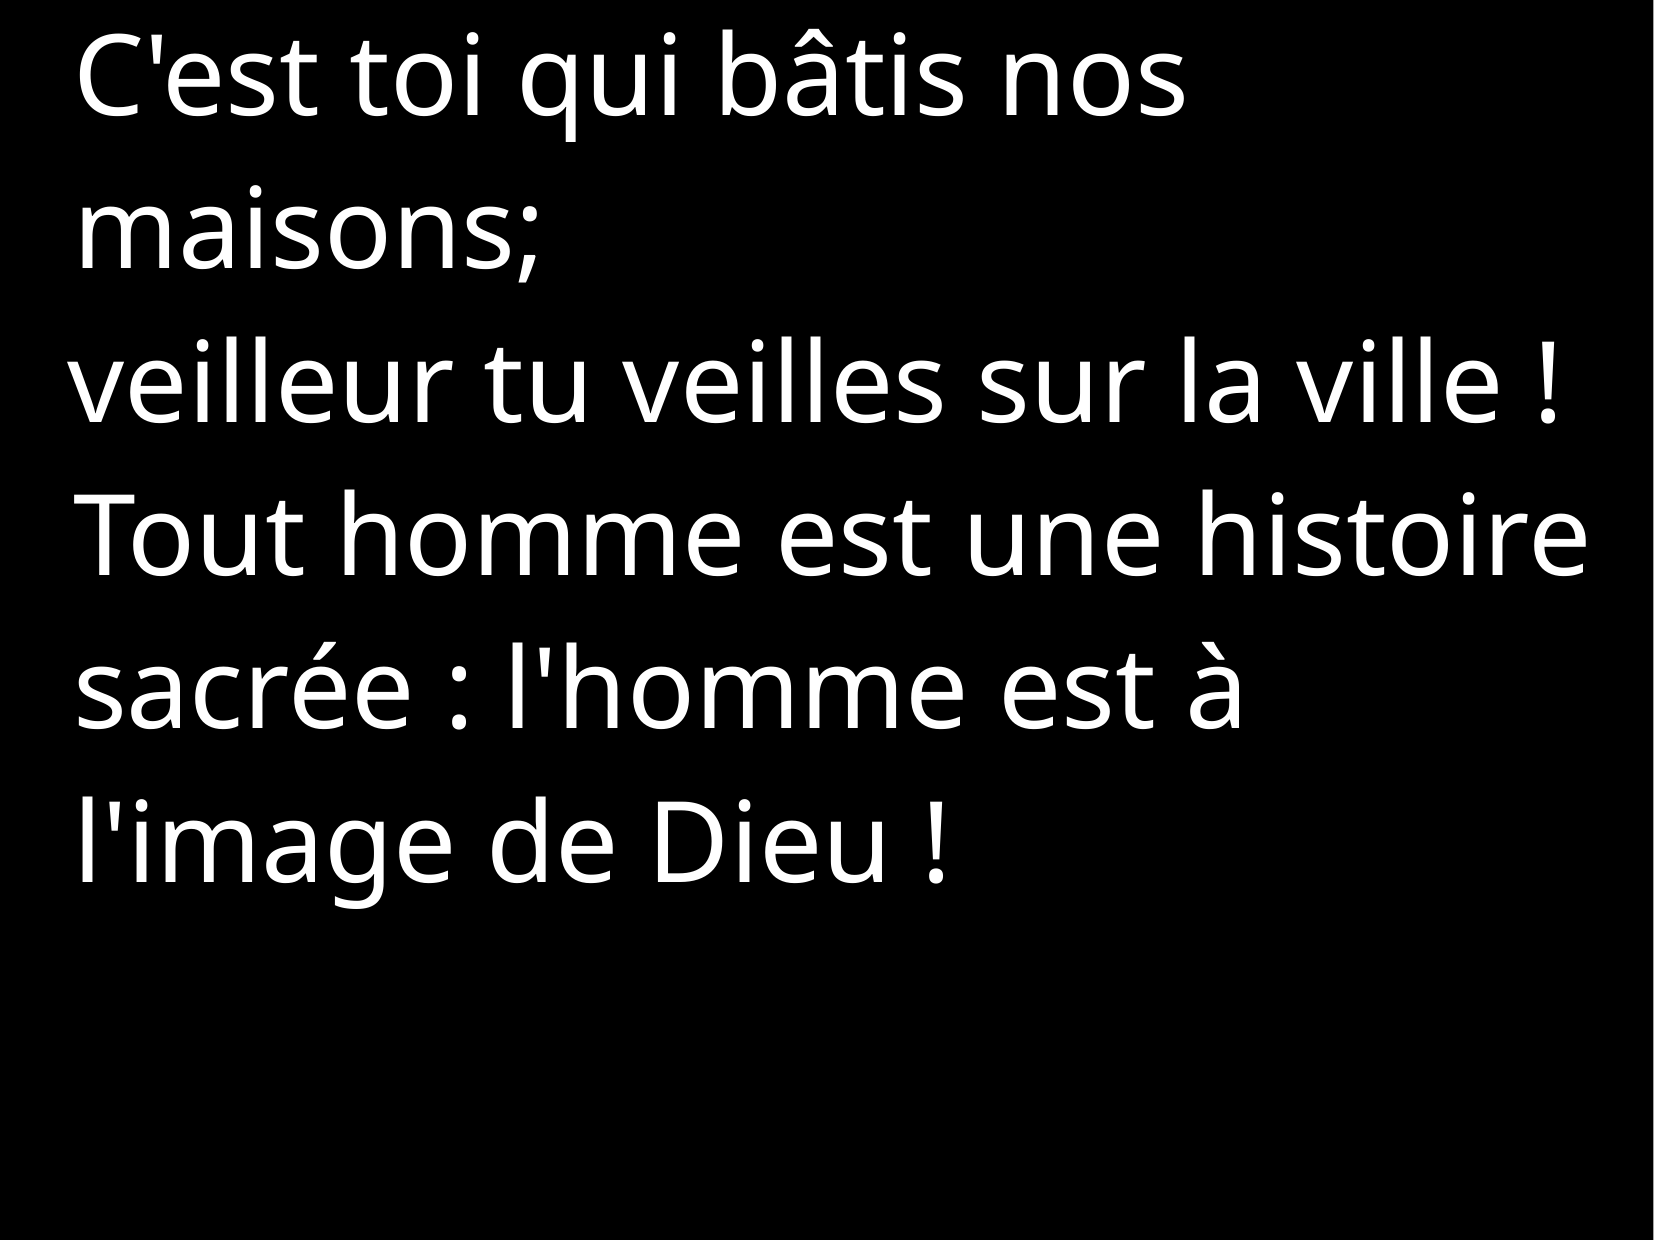

C'est toi qui bâtis nos maisons;
veilleur tu veilles sur la ville !
Tout homme est une histoire sacrée : l'homme est à l'image de Dieu !